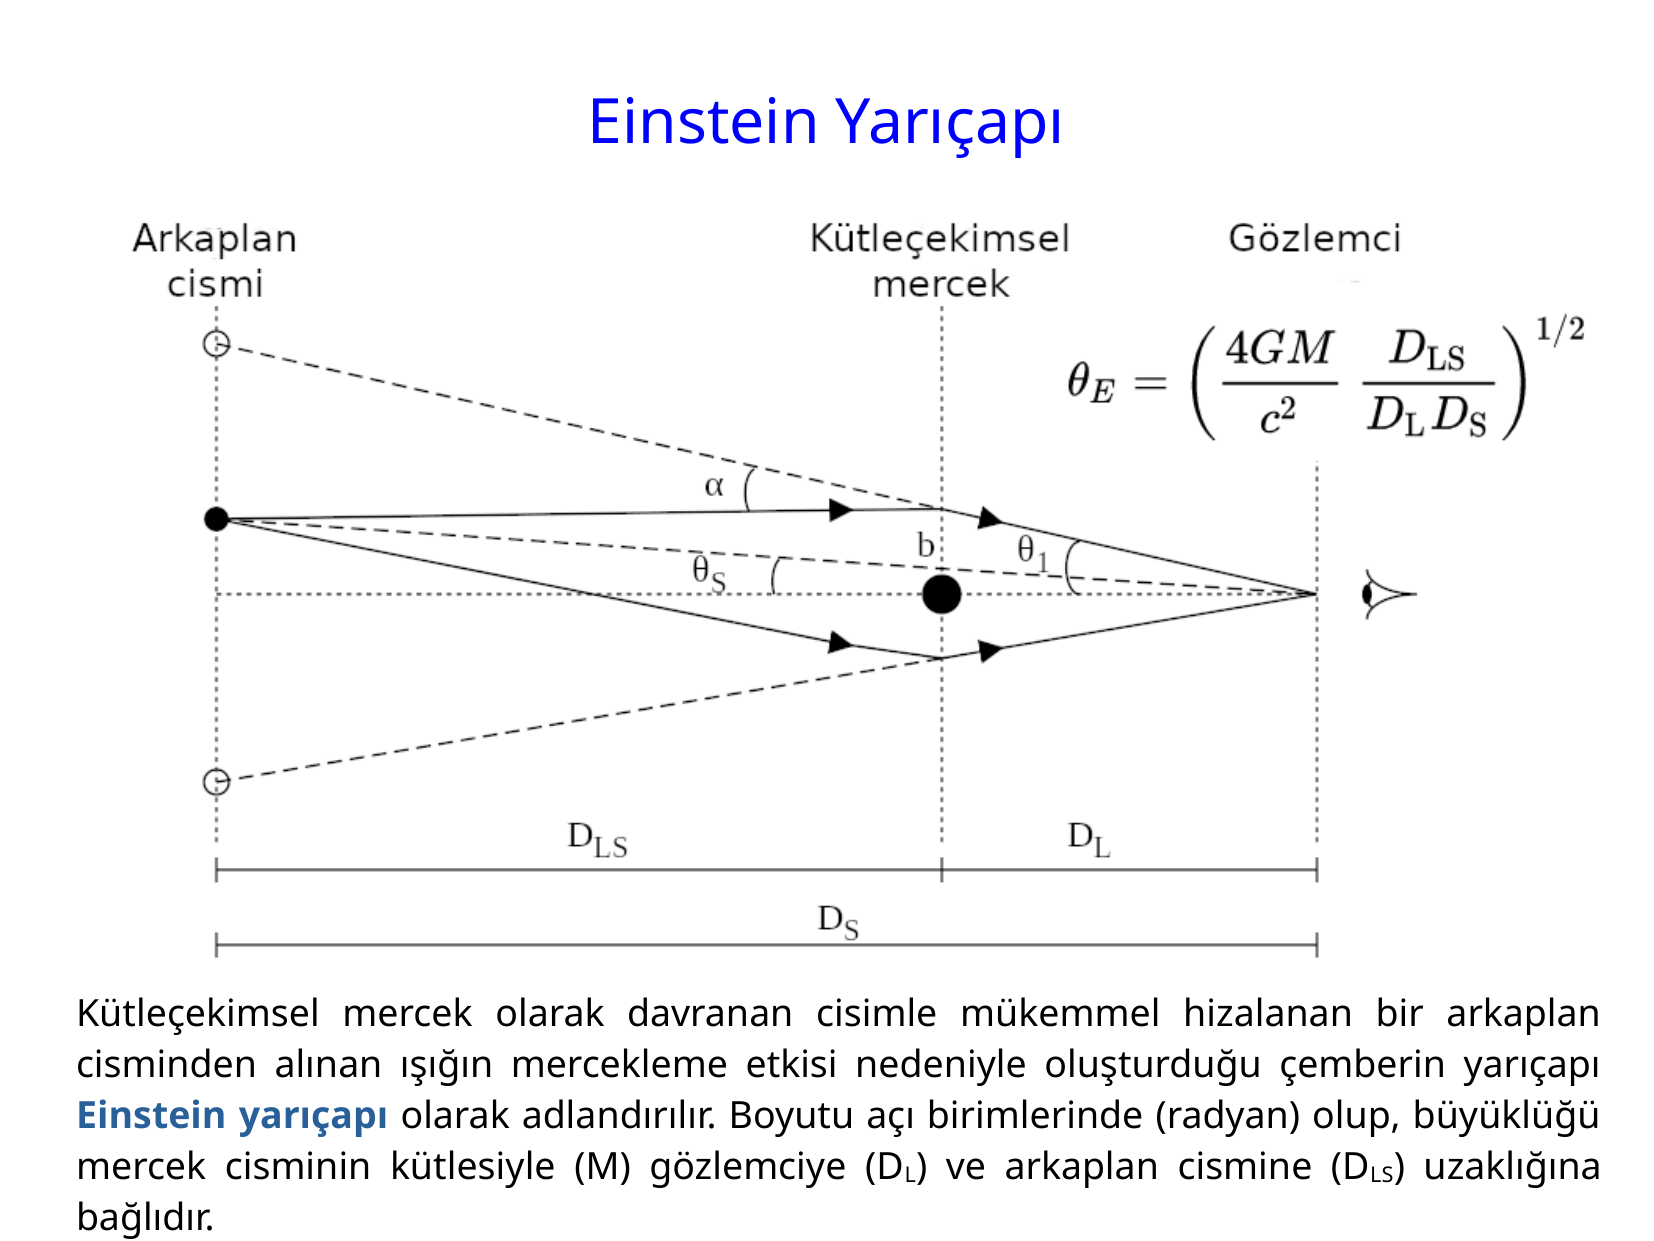

# Einstein Yarıçapı
Kütleçekimsel mercek olarak davranan cisimle mükemmel hizalanan bir arkaplan cisminden alınan ışığın mercekleme etkisi nedeniyle oluşturduğu çemberin yarıçapı Einstein yarıçapı olarak adlandırılır. Boyutu açı birimlerinde (radyan) olup, büyüklüğü mercek cisminin kütlesiyle (M) gözlemciye (DL) ve arkaplan cismine (DLS) uzaklığına bağlıdır.